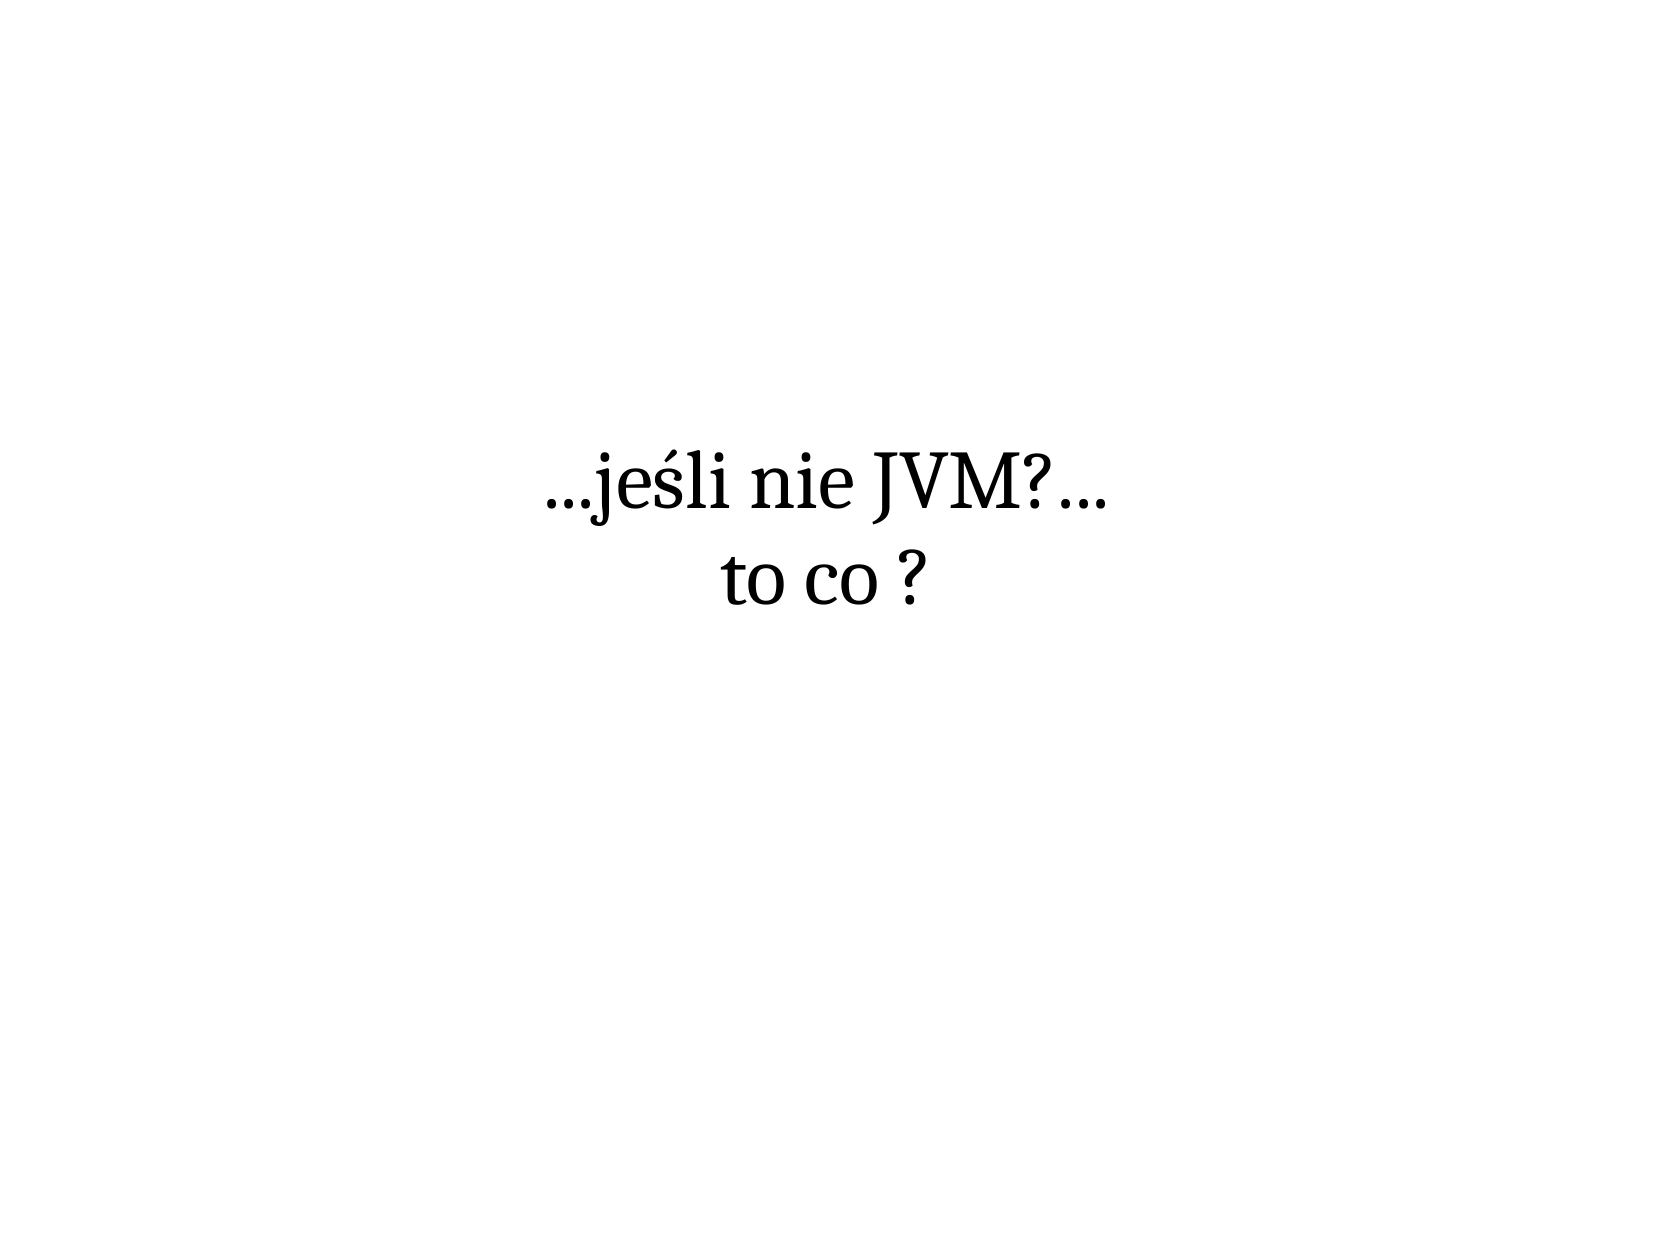

# ...jeśli nie JVM?...
to co ?